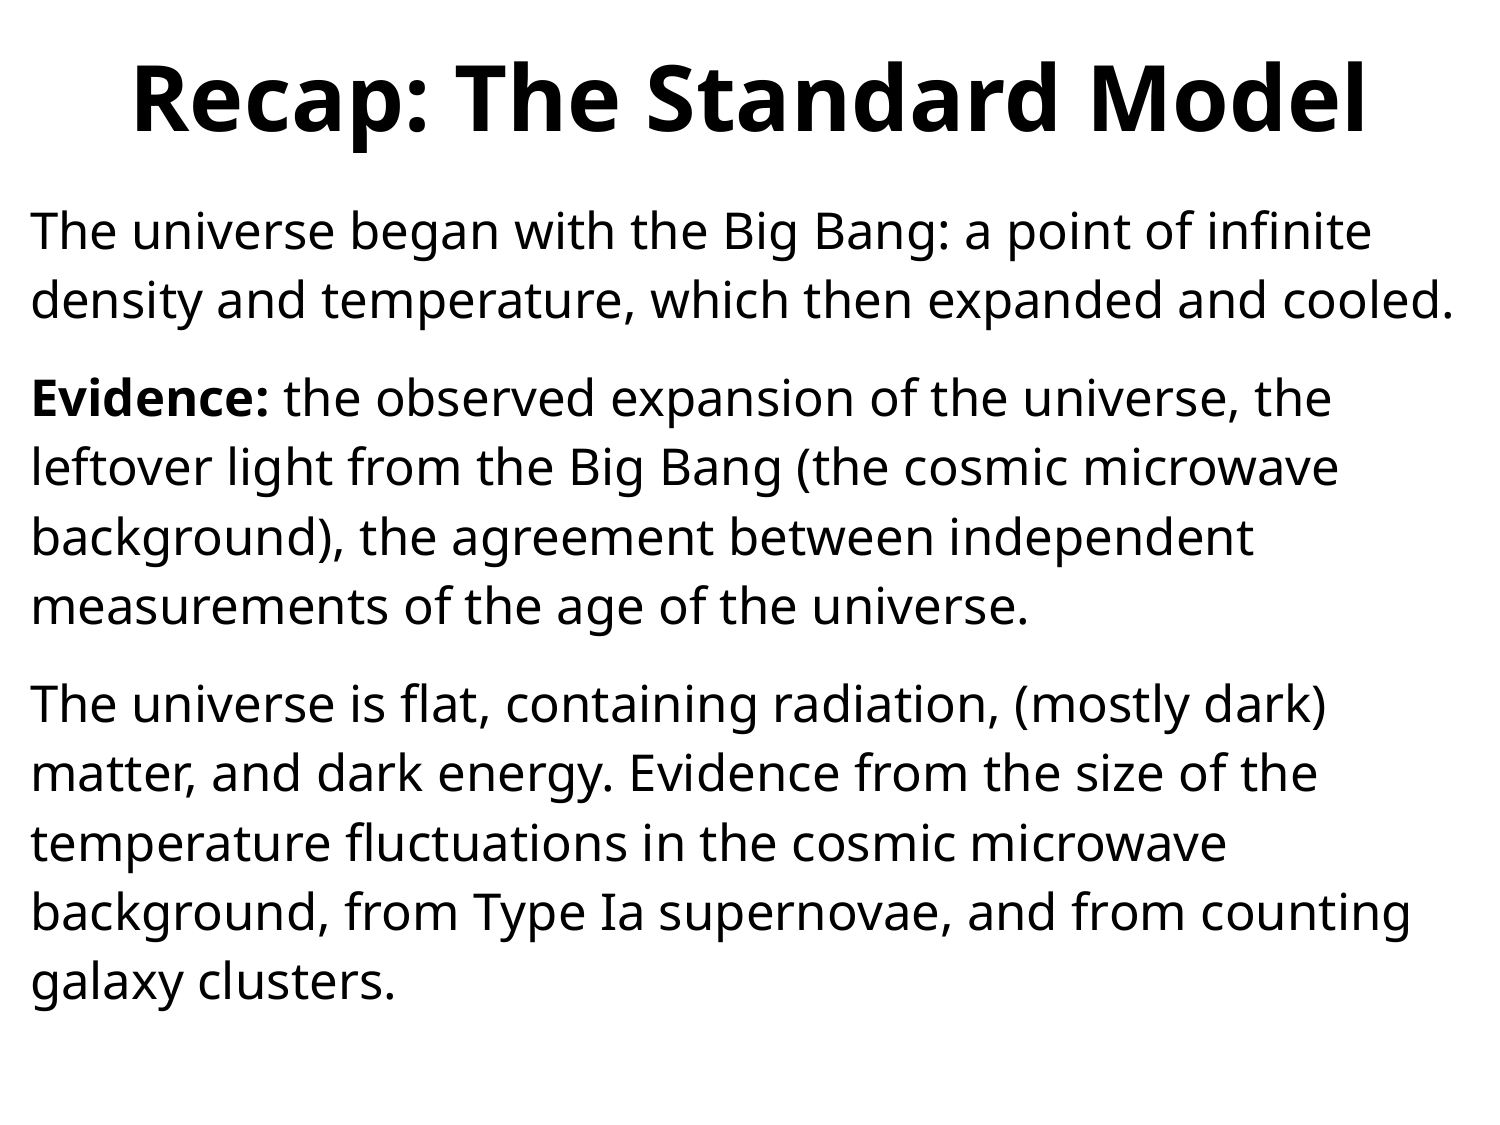

# Recap: The Standard Model
The universe began with the Big Bang: a point of infinite density and temperature, which then expanded and cooled.
Evidence: the observed expansion of the universe, the leftover light from the Big Bang (the cosmic microwave background), the agreement between independent measurements of the age of the universe.
The universe is flat, containing radiation, (mostly dark) matter, and dark energy. Evidence from the size of the temperature fluctuations in the cosmic microwave background, from Type Ia supernovae, and from counting galaxy clusters.